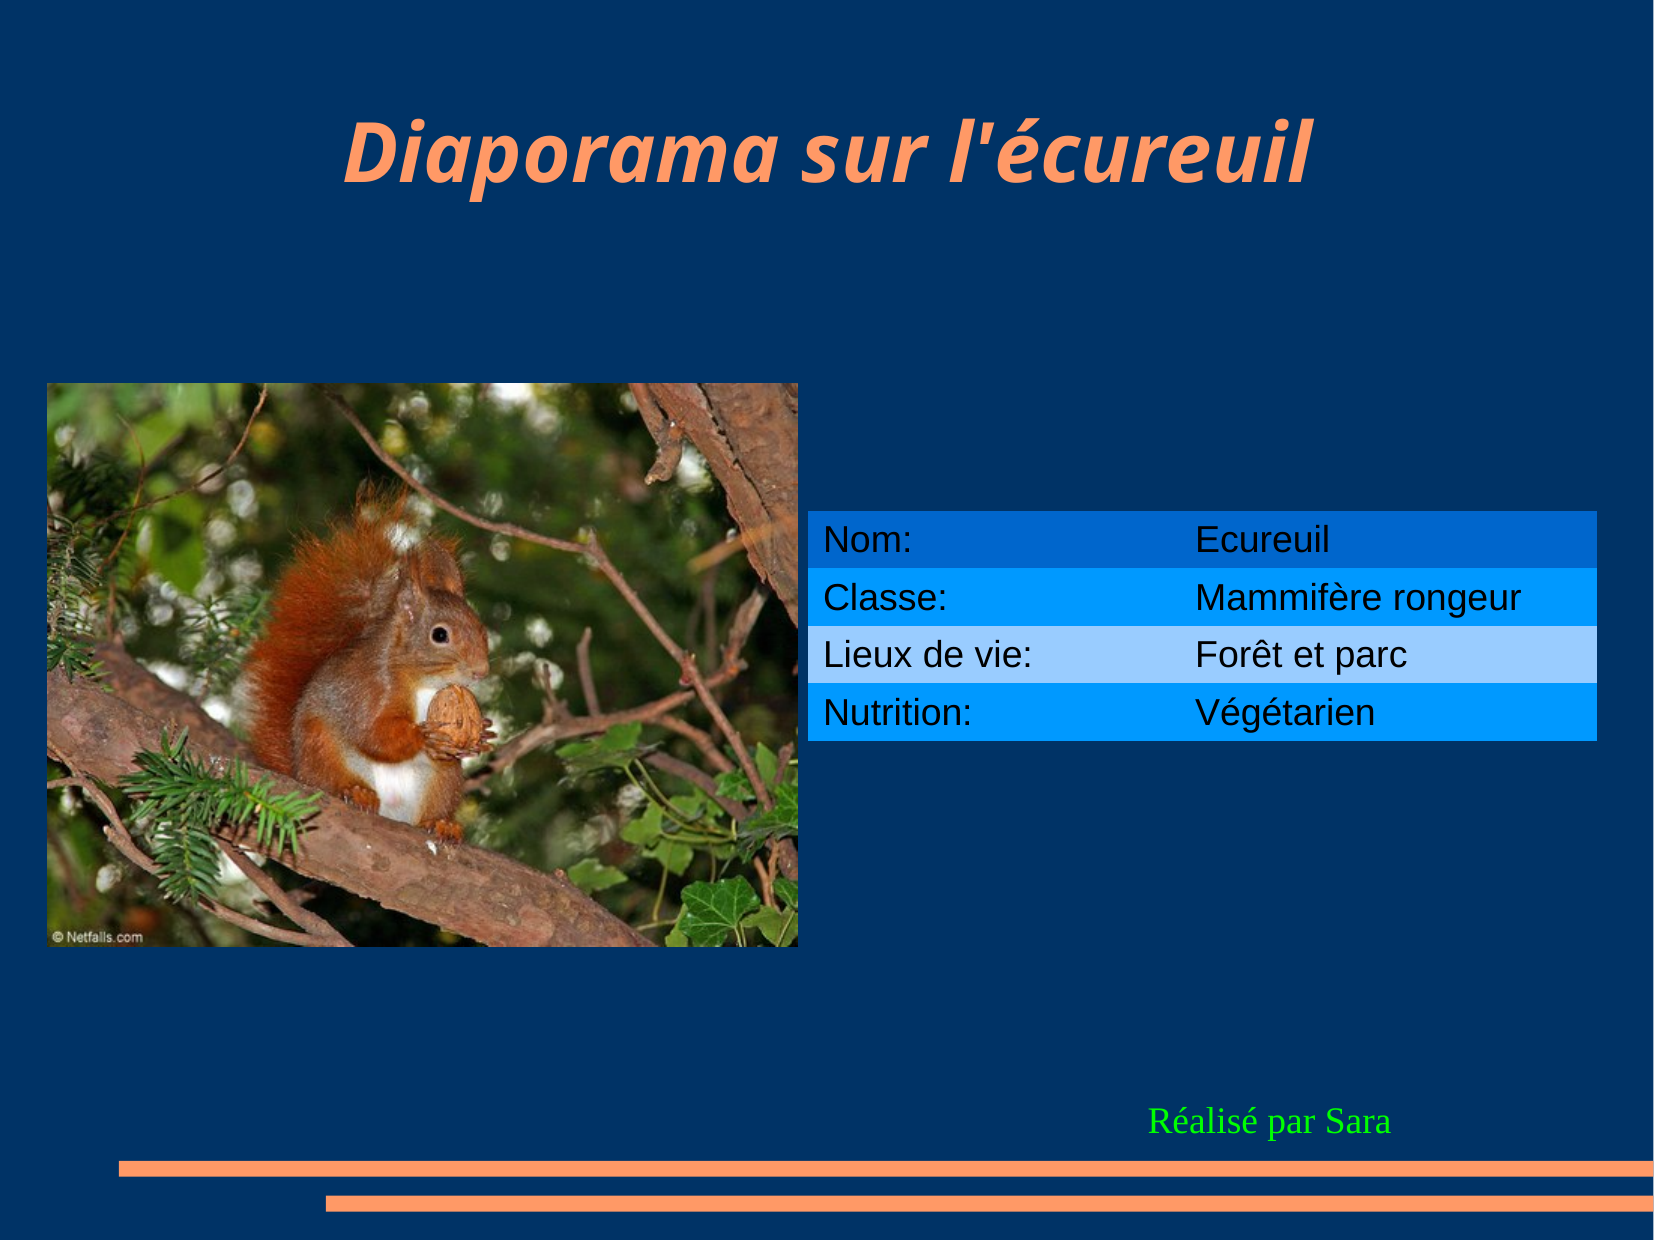

# Diaporama sur l'écureuil
| Nom: | Ecureuil |
| --- | --- |
| Classe: | Mammifère rongeur |
| Lieux de vie: | Forêt et parc |
| Nutrition: | Végétarien |
Réalisé par Sara